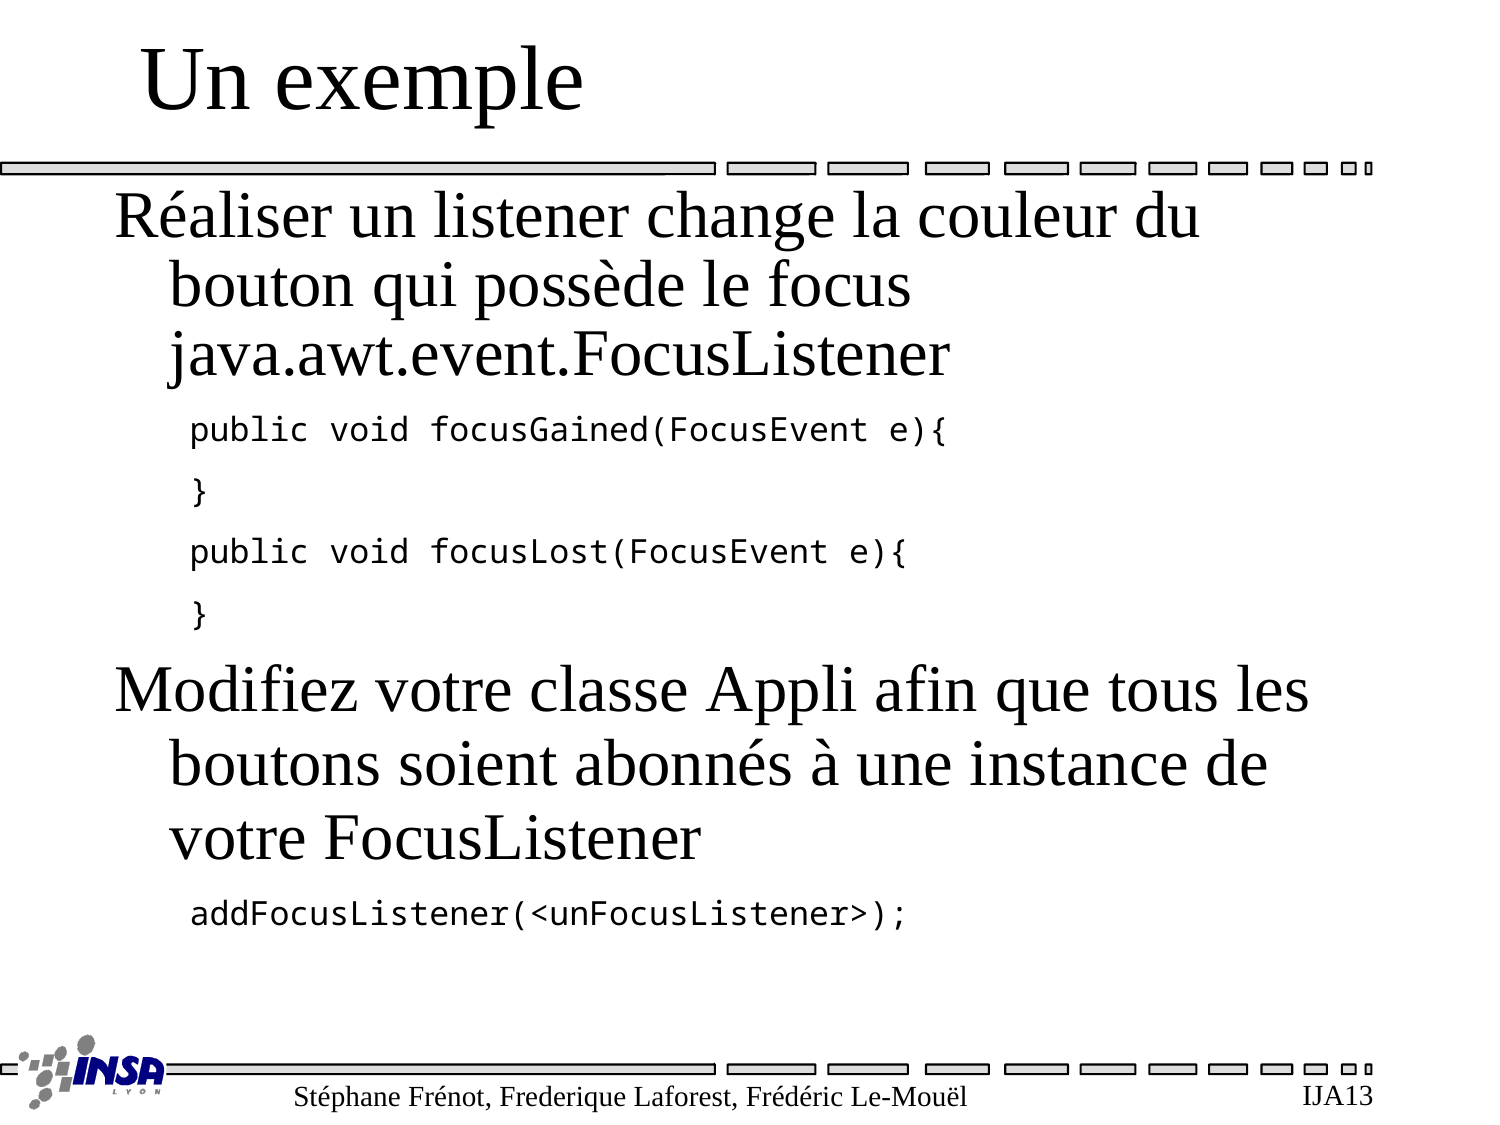

# Un exemple
Réaliser un listener change la couleur du bouton qui possède le focus java.awt.event.FocusListener
public void focusGained(FocusEvent e){
}
public void focusLost(FocusEvent e){
}
Modifiez votre classe Appli afin que tous les boutons soient abonnés à une instance de votre FocusListener
addFocusListener(<unFocusListener>);